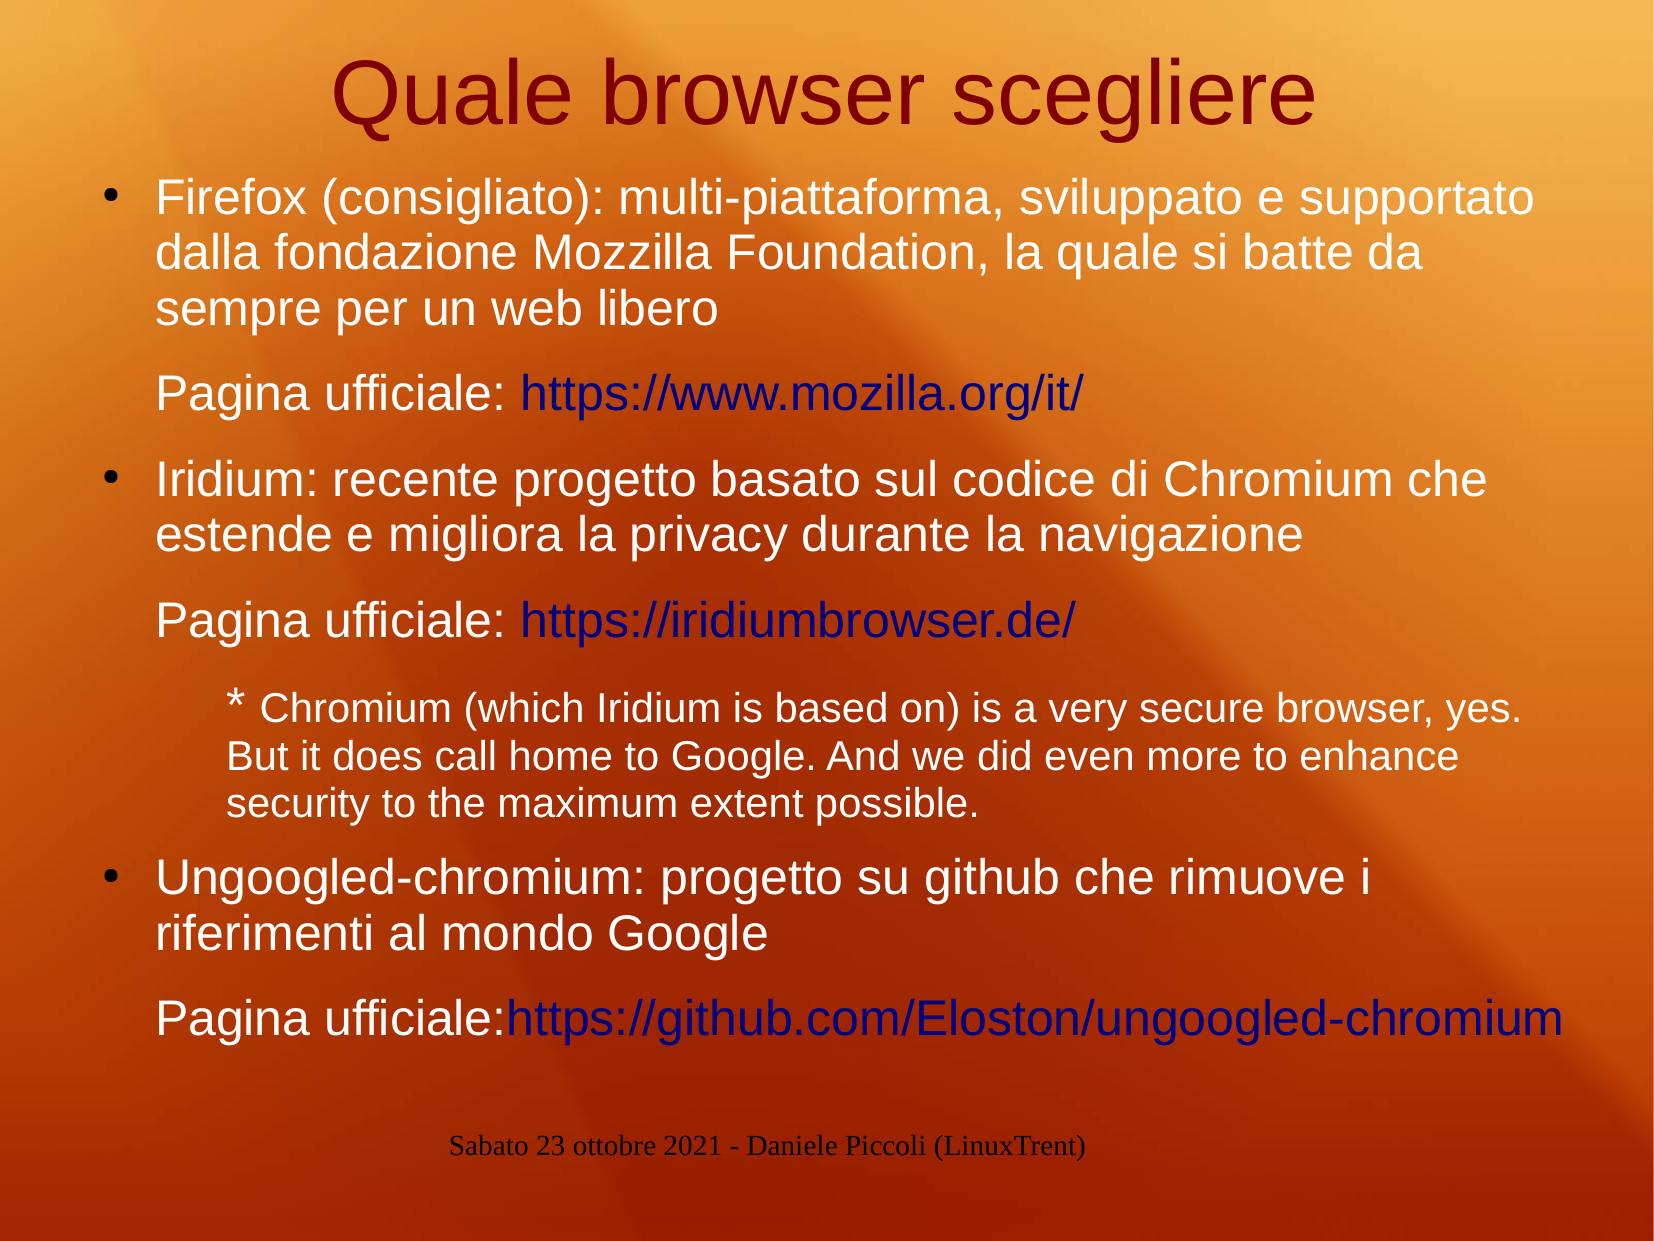

# Quale browser scegliere
Firefox (consigliato): multi-piattaforma, sviluppato e supportato dalla fondazione Mozzilla Foundation, la quale si batte da sempre per un web libero
Pagina ufficiale: https://www.mozilla.org/it/
Iridium: recente progetto basato sul codice di Chromium che estende e migliora la privacy durante la navigazione
Pagina ufficiale: https://iridiumbrowser.de/
* Chromium (which Iridium is based on) is a very secure browser, yes. But it does call home to Google. And we did even more to enhance security to the maximum extent possible.
Ungoogled-chromium: progetto su github che rimuove i riferimenti al mondo Google
Pagina ufficiale:https://github.com/Eloston/ungoogled-chromium
Sabato 23 ottobre 2021 - Daniele Piccoli (LinuxTrent)